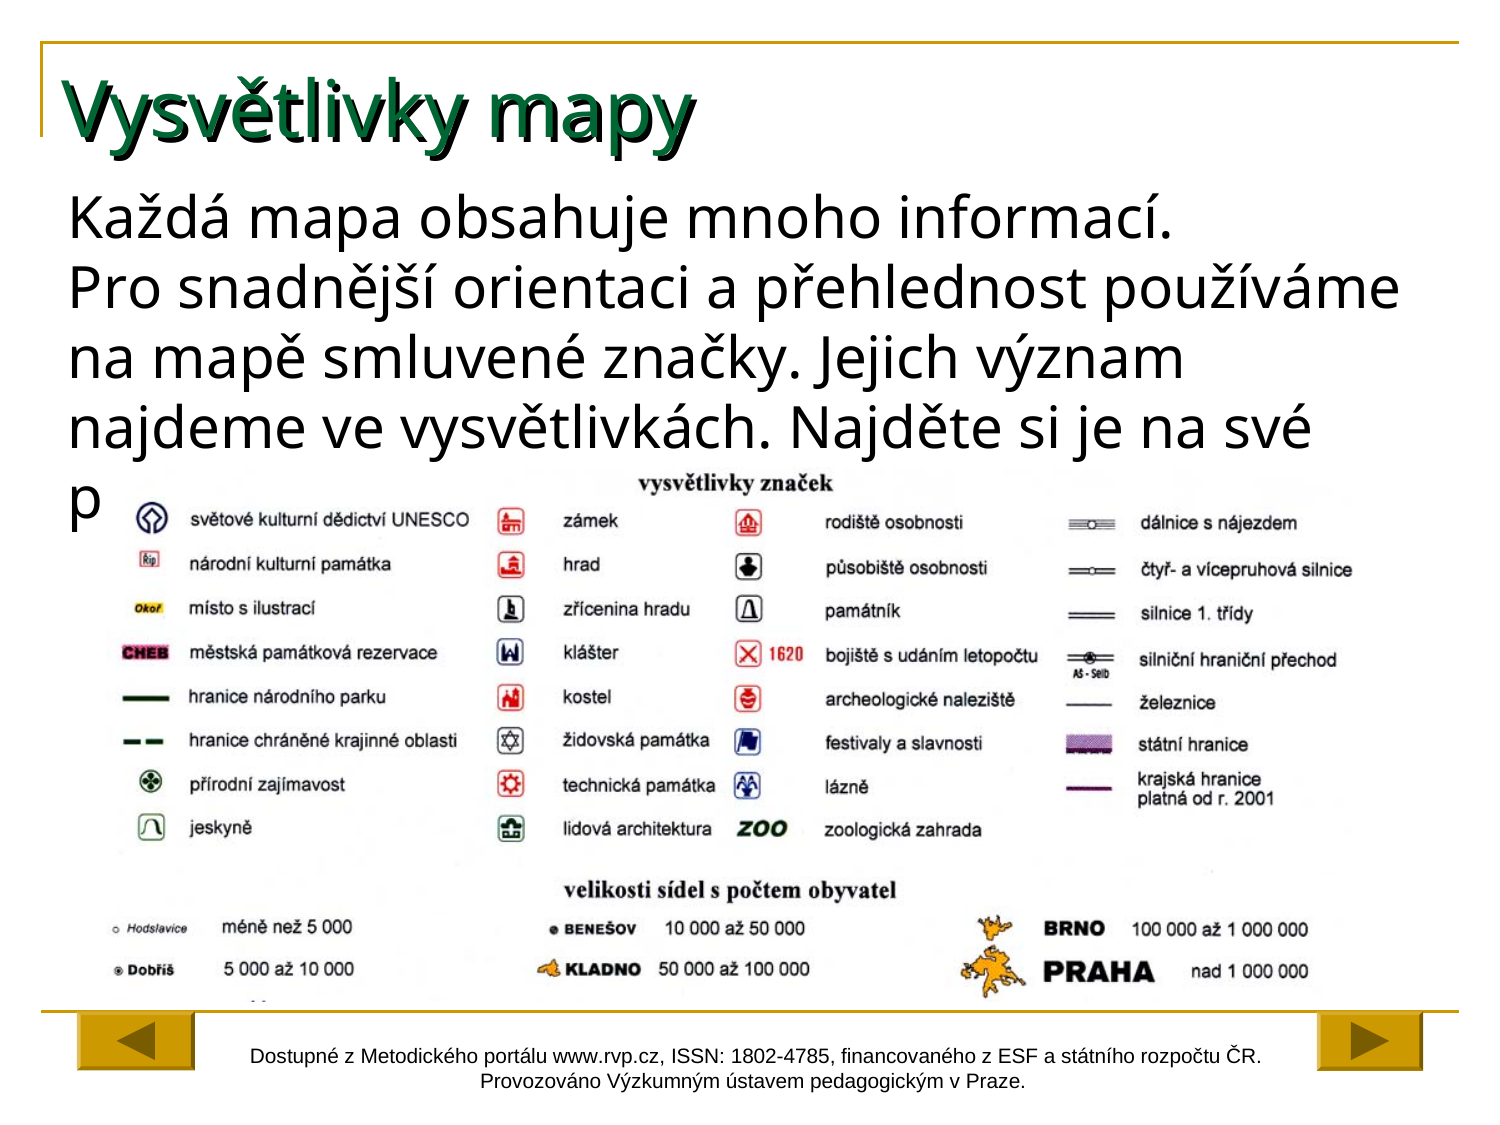

# Vysvětlivky mapy
Každá mapa obsahuje mnoho informací.
Pro snadnější orientaci a přehlednost používáme
na mapě smluvené značky. Jejich význam najdeme ve vysvětlivkách. Najděte si je na své příruční mapě.